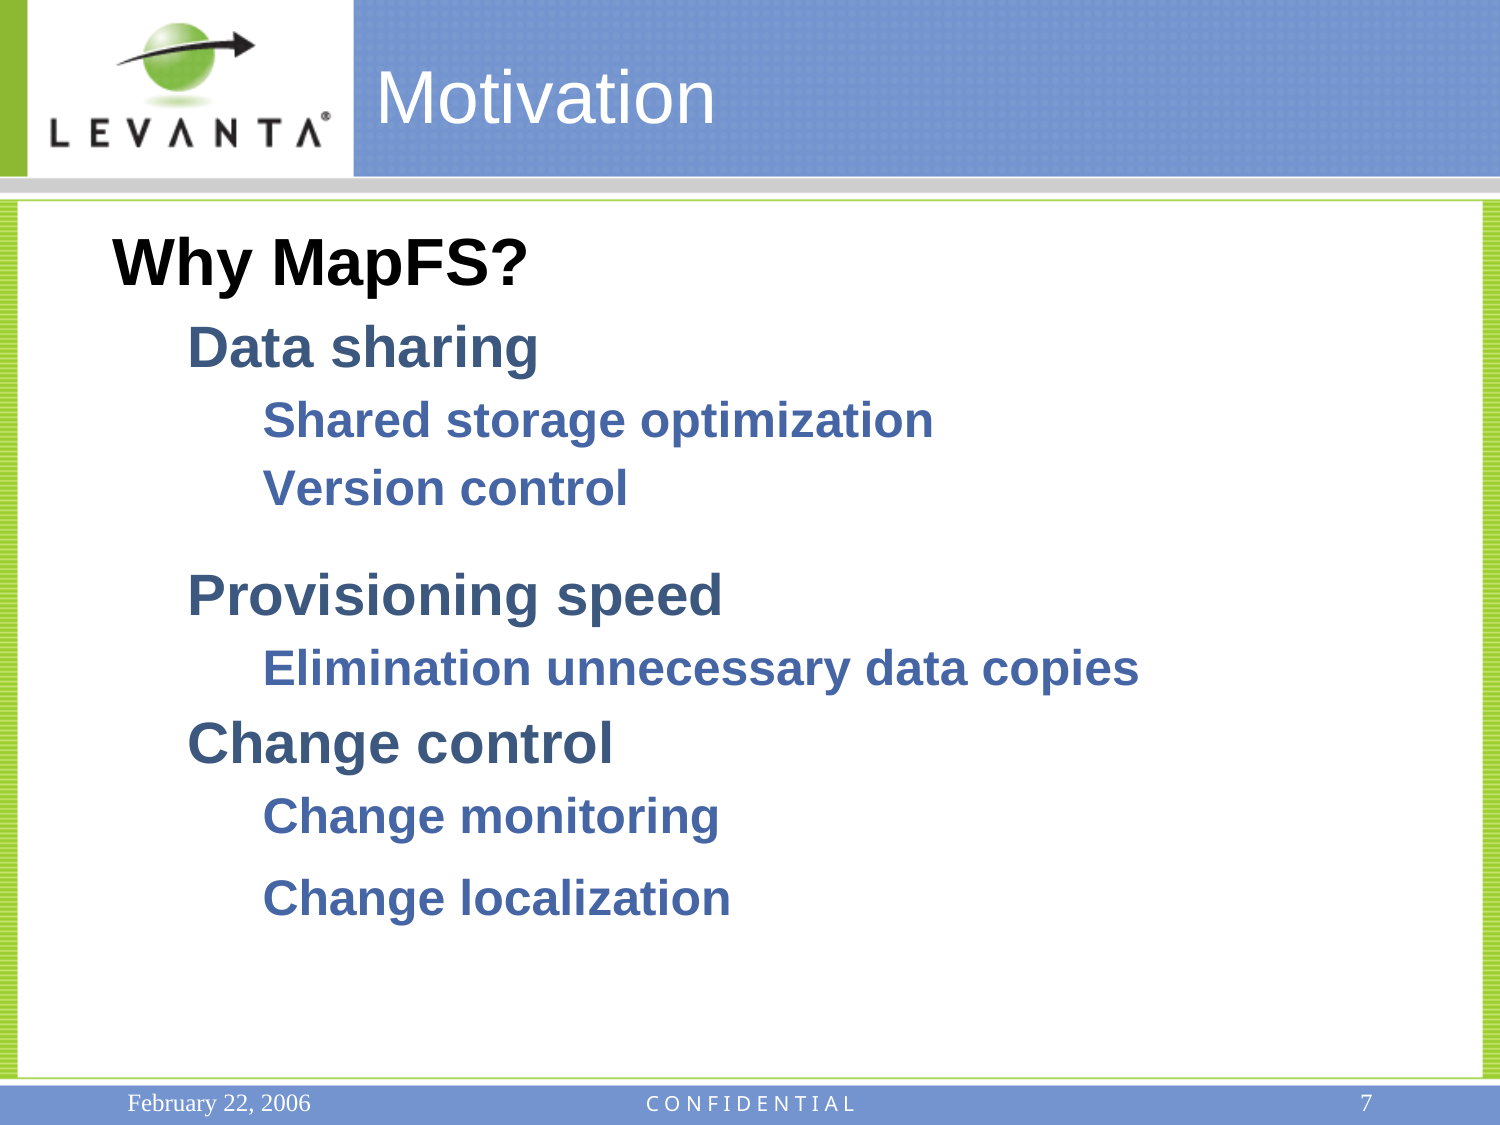

# Motivation
Why MapFS?
Data sharing
Shared storage optimization
Version control
Provisioning speed
Elimination unnecessary data copies
Change control
Change monitoring
Change localization